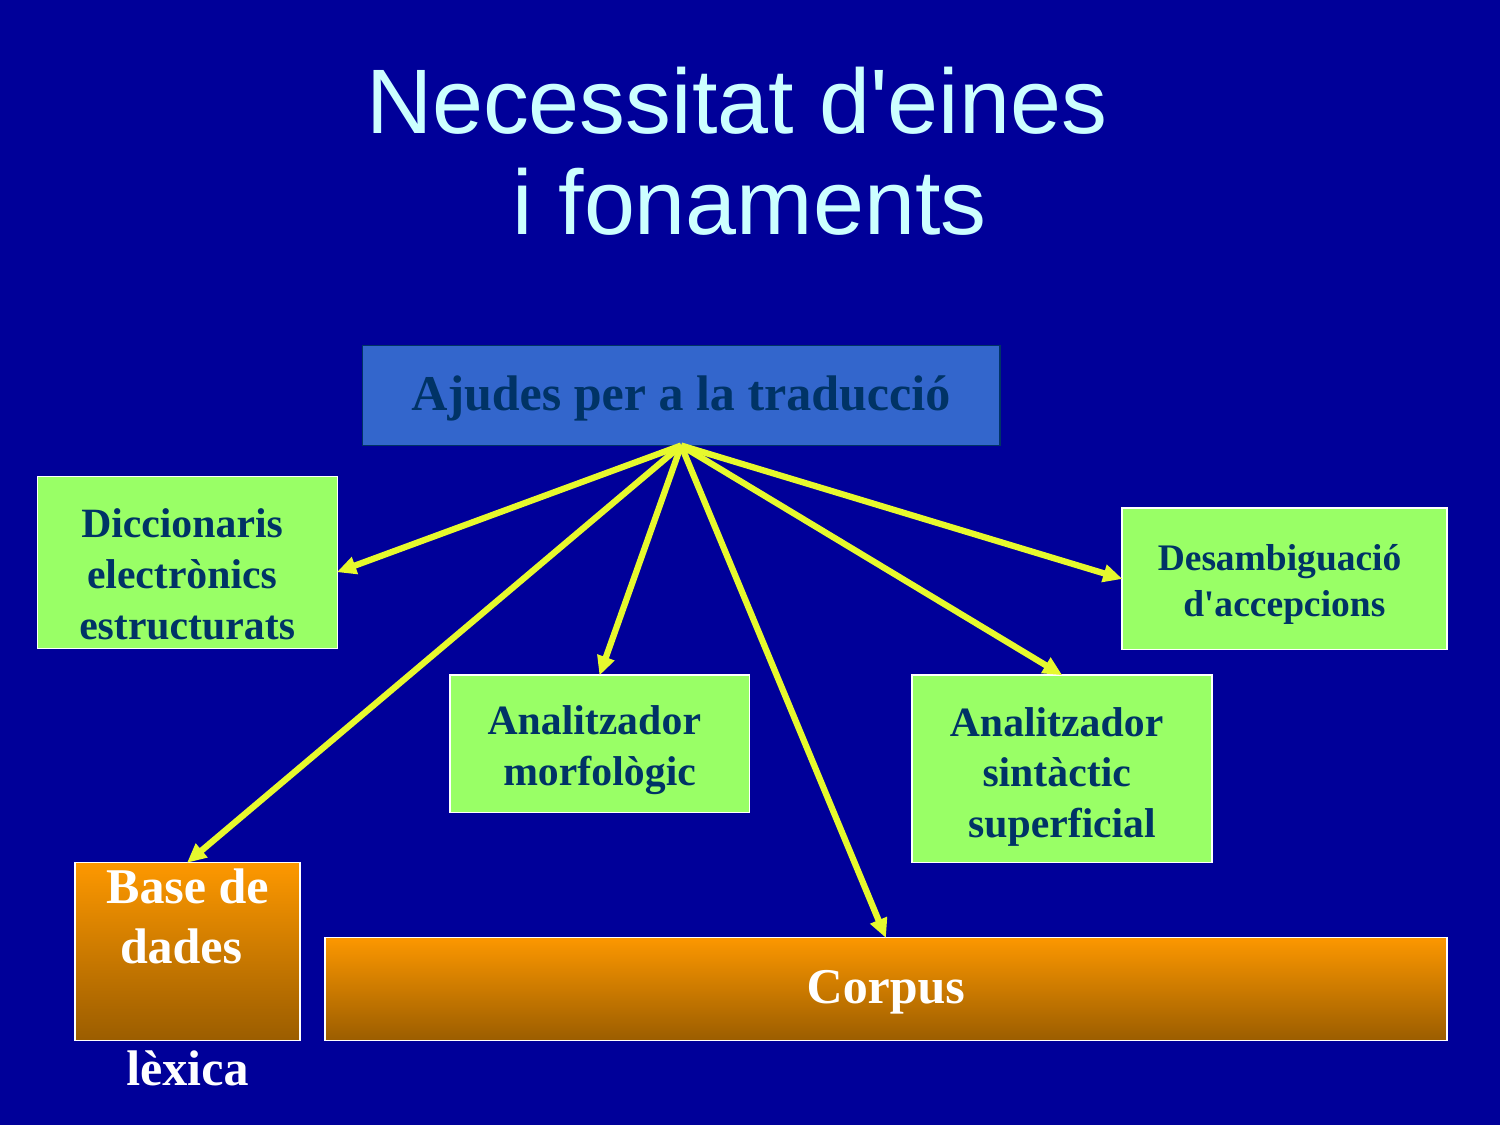

# Necessitat d'eines i fonaments
Ajudes per a la traducció
Diccionaris
electrònics
estructurats
Desambiguació
d'accepcions
Analitzador
sintàctic
superficial
Analitzador
morfològic
Base de dades
lèxica
Corpus